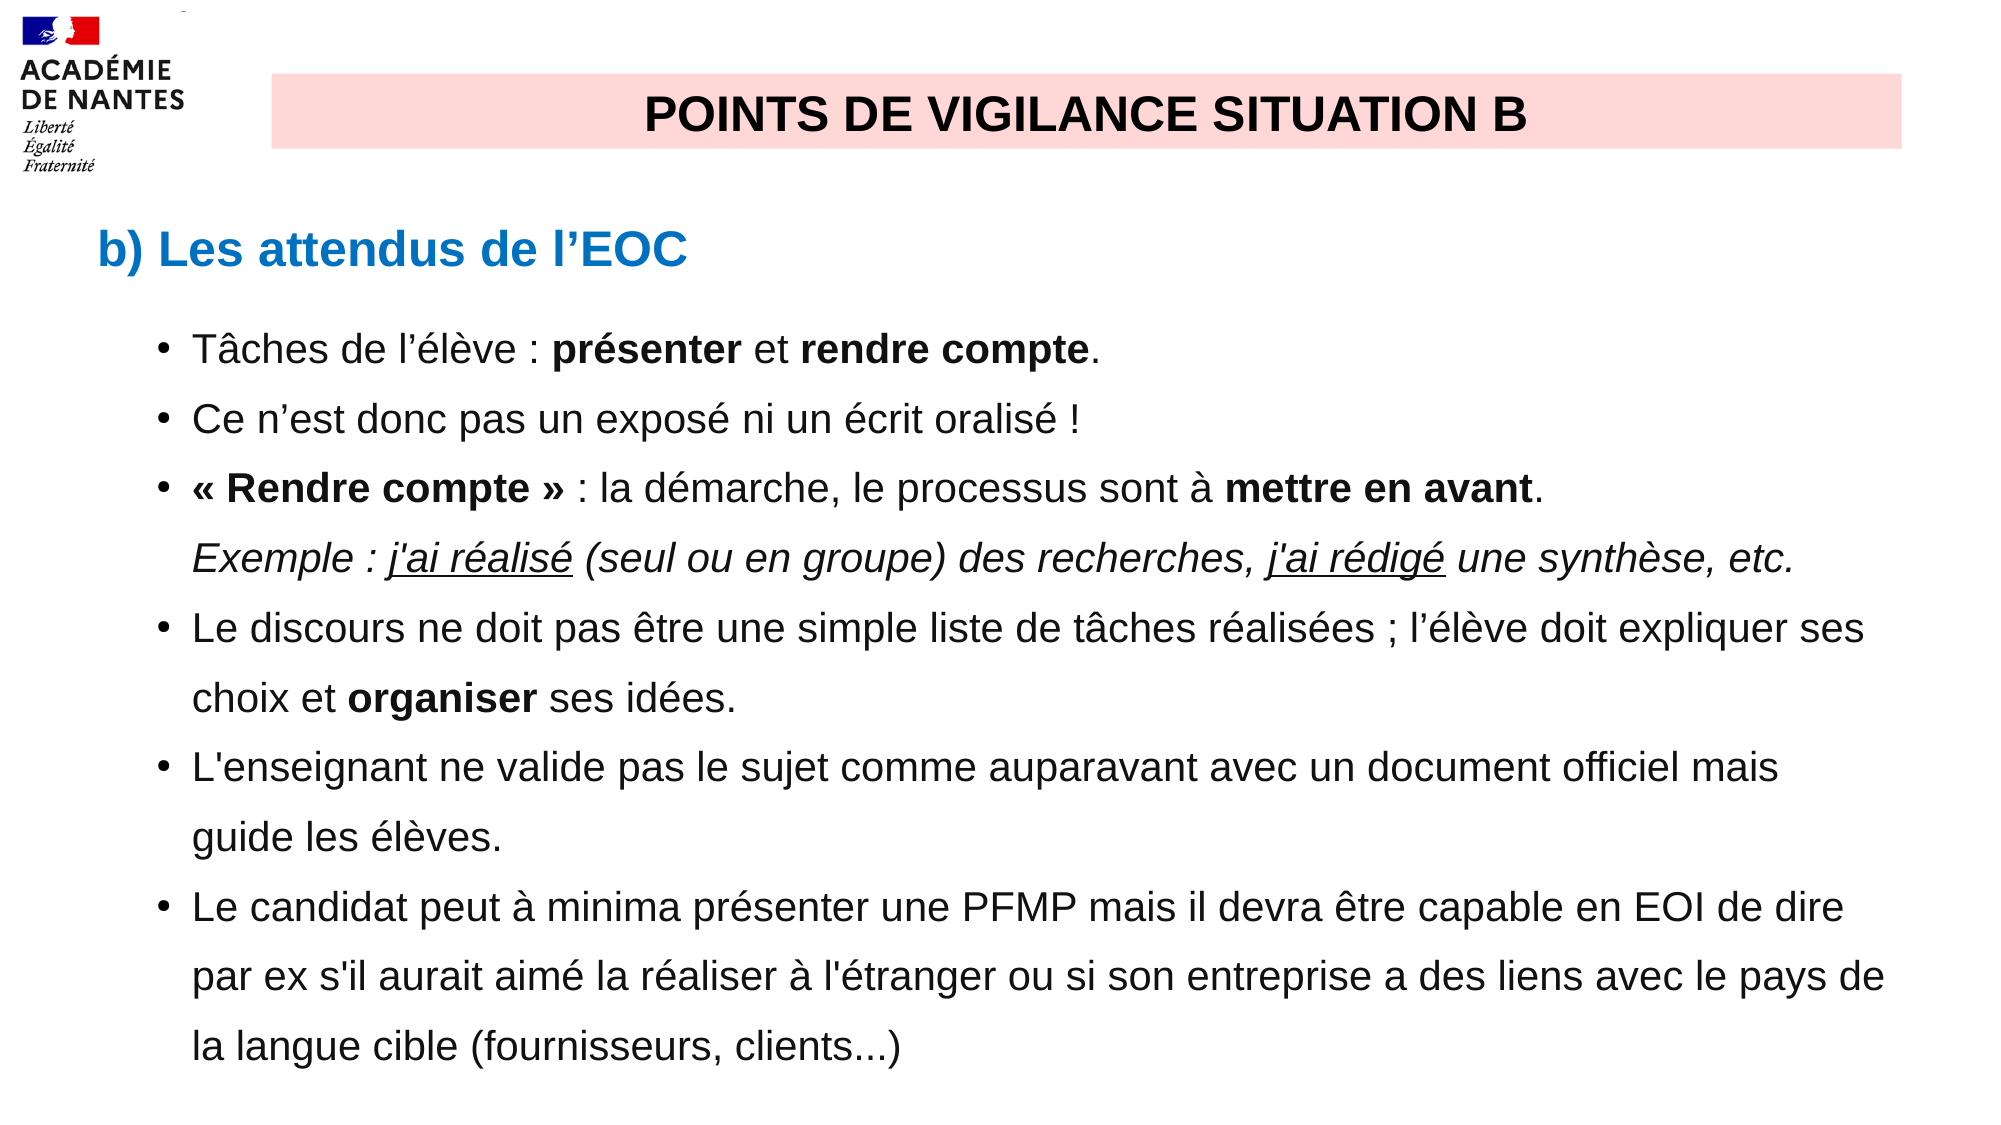

POINTS DE VIGILANCE SITUATION B
b) Les attendus de l’EOC
Tâches de l’élève : présenter et rendre compte.
Ce n’est donc pas un exposé ni un écrit oralisé !
« Rendre compte » : la démarche, le processus sont à mettre en avant.
Exemple : j'ai réalisé (seul ou en groupe) des recherches, j'ai rédigé une synthèse, etc.
Le discours ne doit pas être une simple liste de tâches réalisées ; l’élève doit expliquer ses choix et organiser ses idées.
L'enseignant ne valide pas le sujet comme auparavant avec un document officiel mais guide les élèves.
Le candidat peut à minima présenter une PFMP mais il devra être capable en EOI de dire par ex s'il aurait aimé la réaliser à l'étranger ou si son entreprise a des liens avec le pays de la langue cible (fournisseurs, clients...)